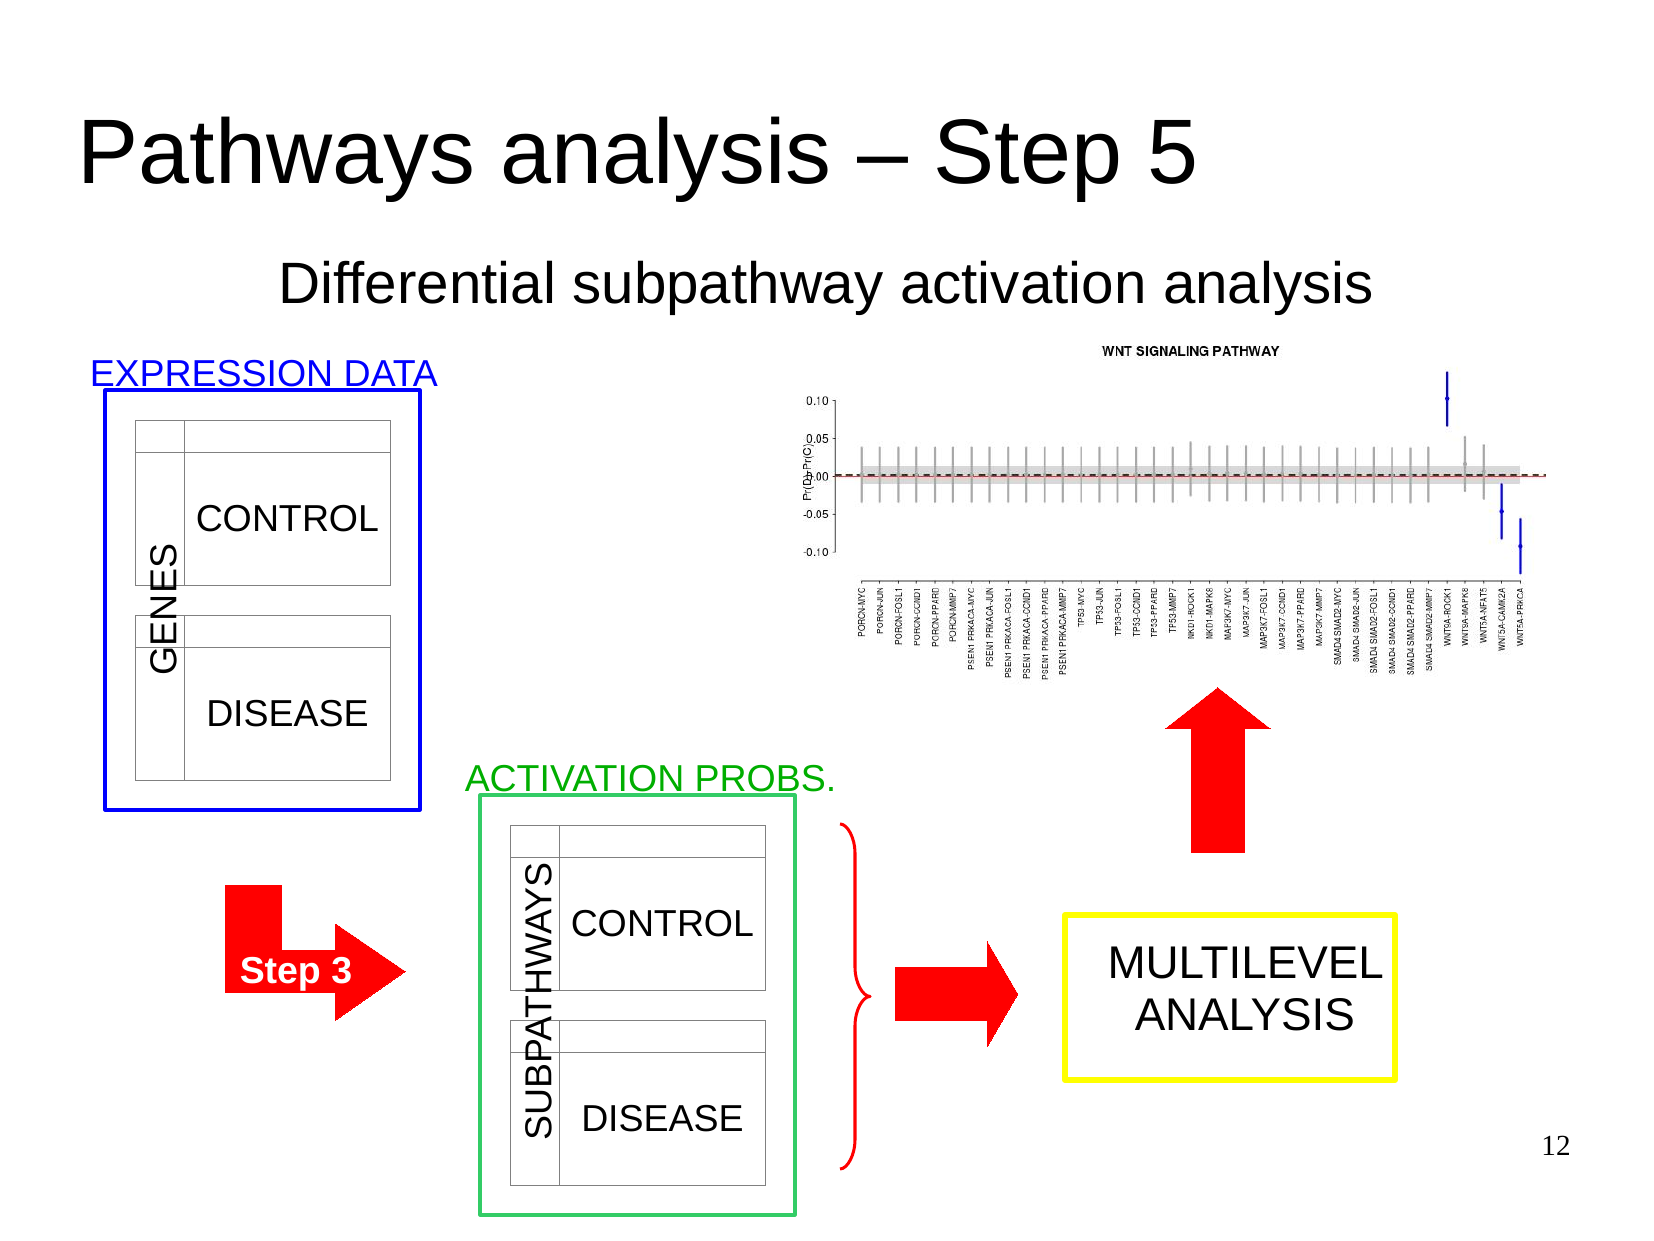

Pathways analysis – Step 5
Differential subpathway activation analysis
EXPRESSION DATA
CONTROL
DISEASE
GENES
ACTIVATION PROBS.
CONTROL
DISEASE
SUBPATHWAYS
MULTILEVEL ANALYSIS
Step 3
12